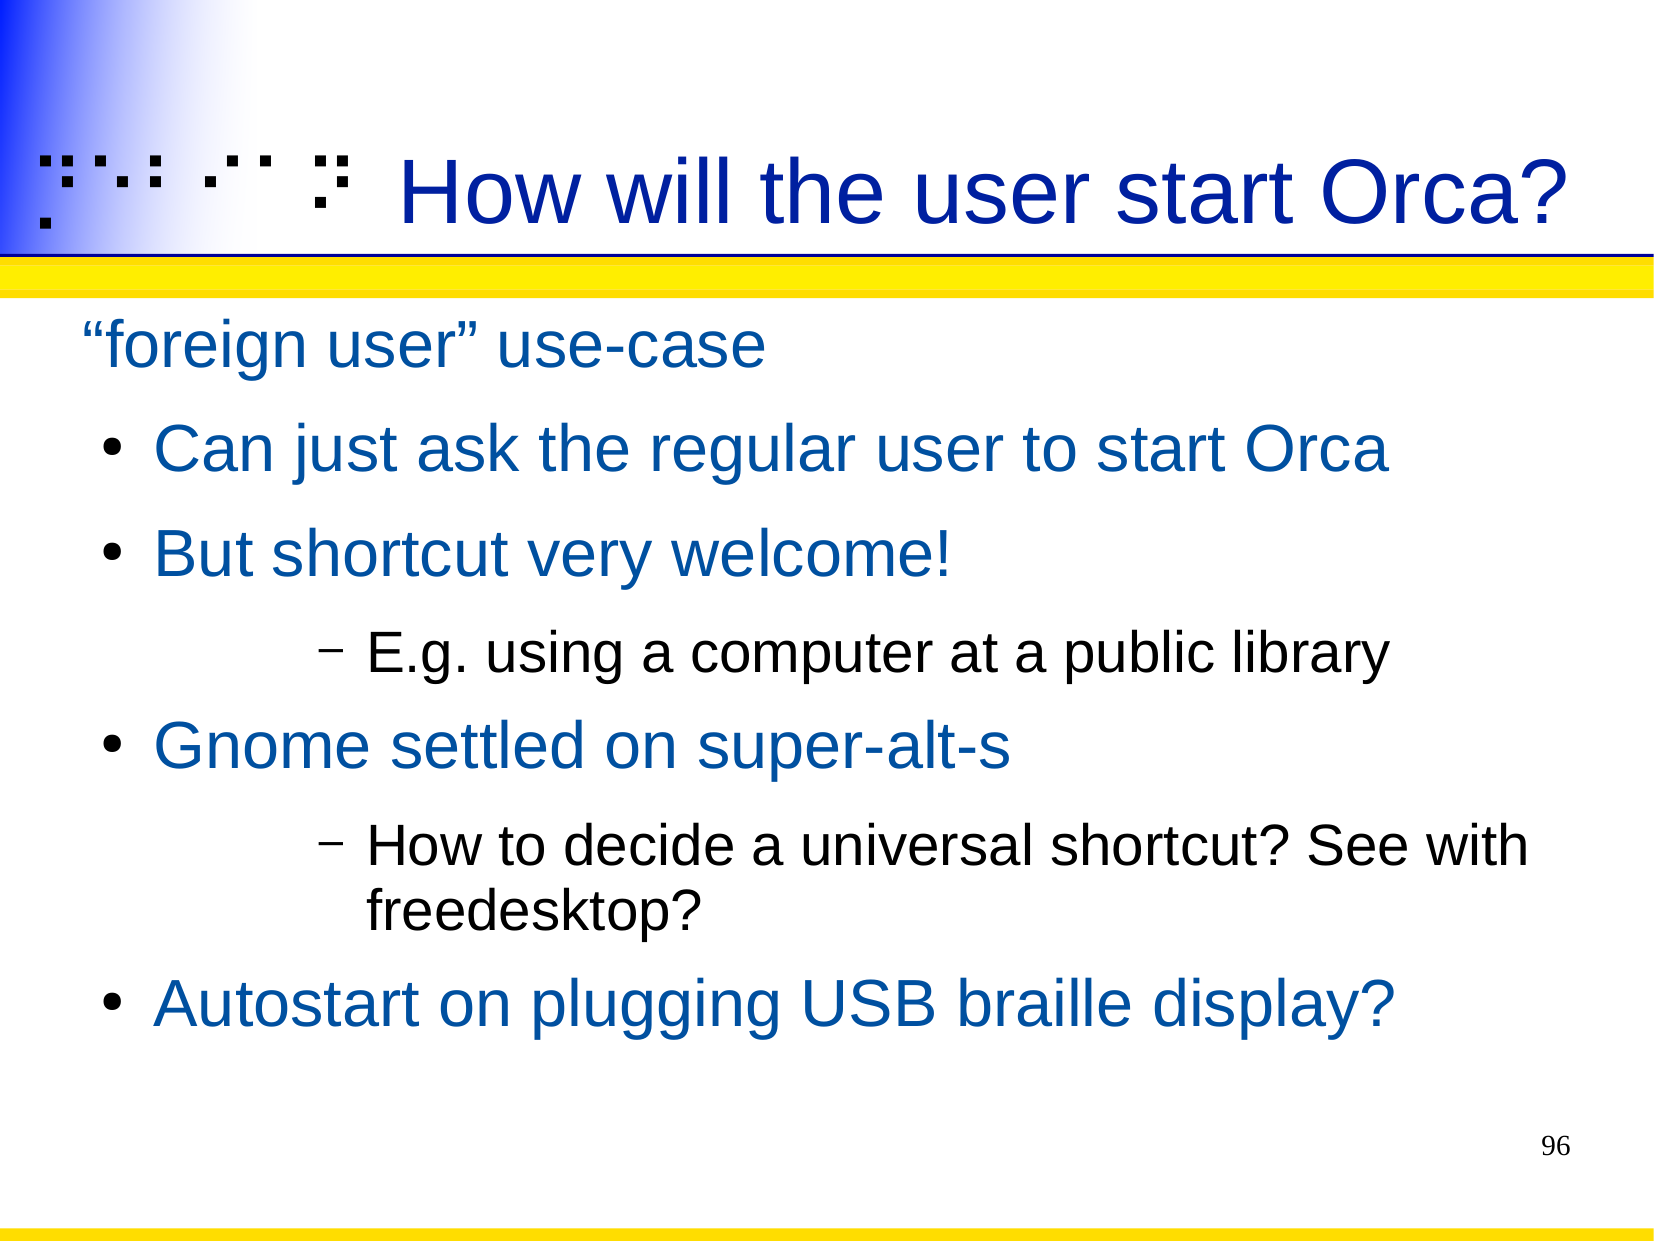

# How will the user start Orca?
“foreign user” use-case
Can just ask the regular user to start Orca
But shortcut very welcome!
E.g. using a computer at a public library
Gnome settled on super-alt-s
How to decide a universal shortcut? See with freedesktop?
Autostart on plugging USB braille display?
96